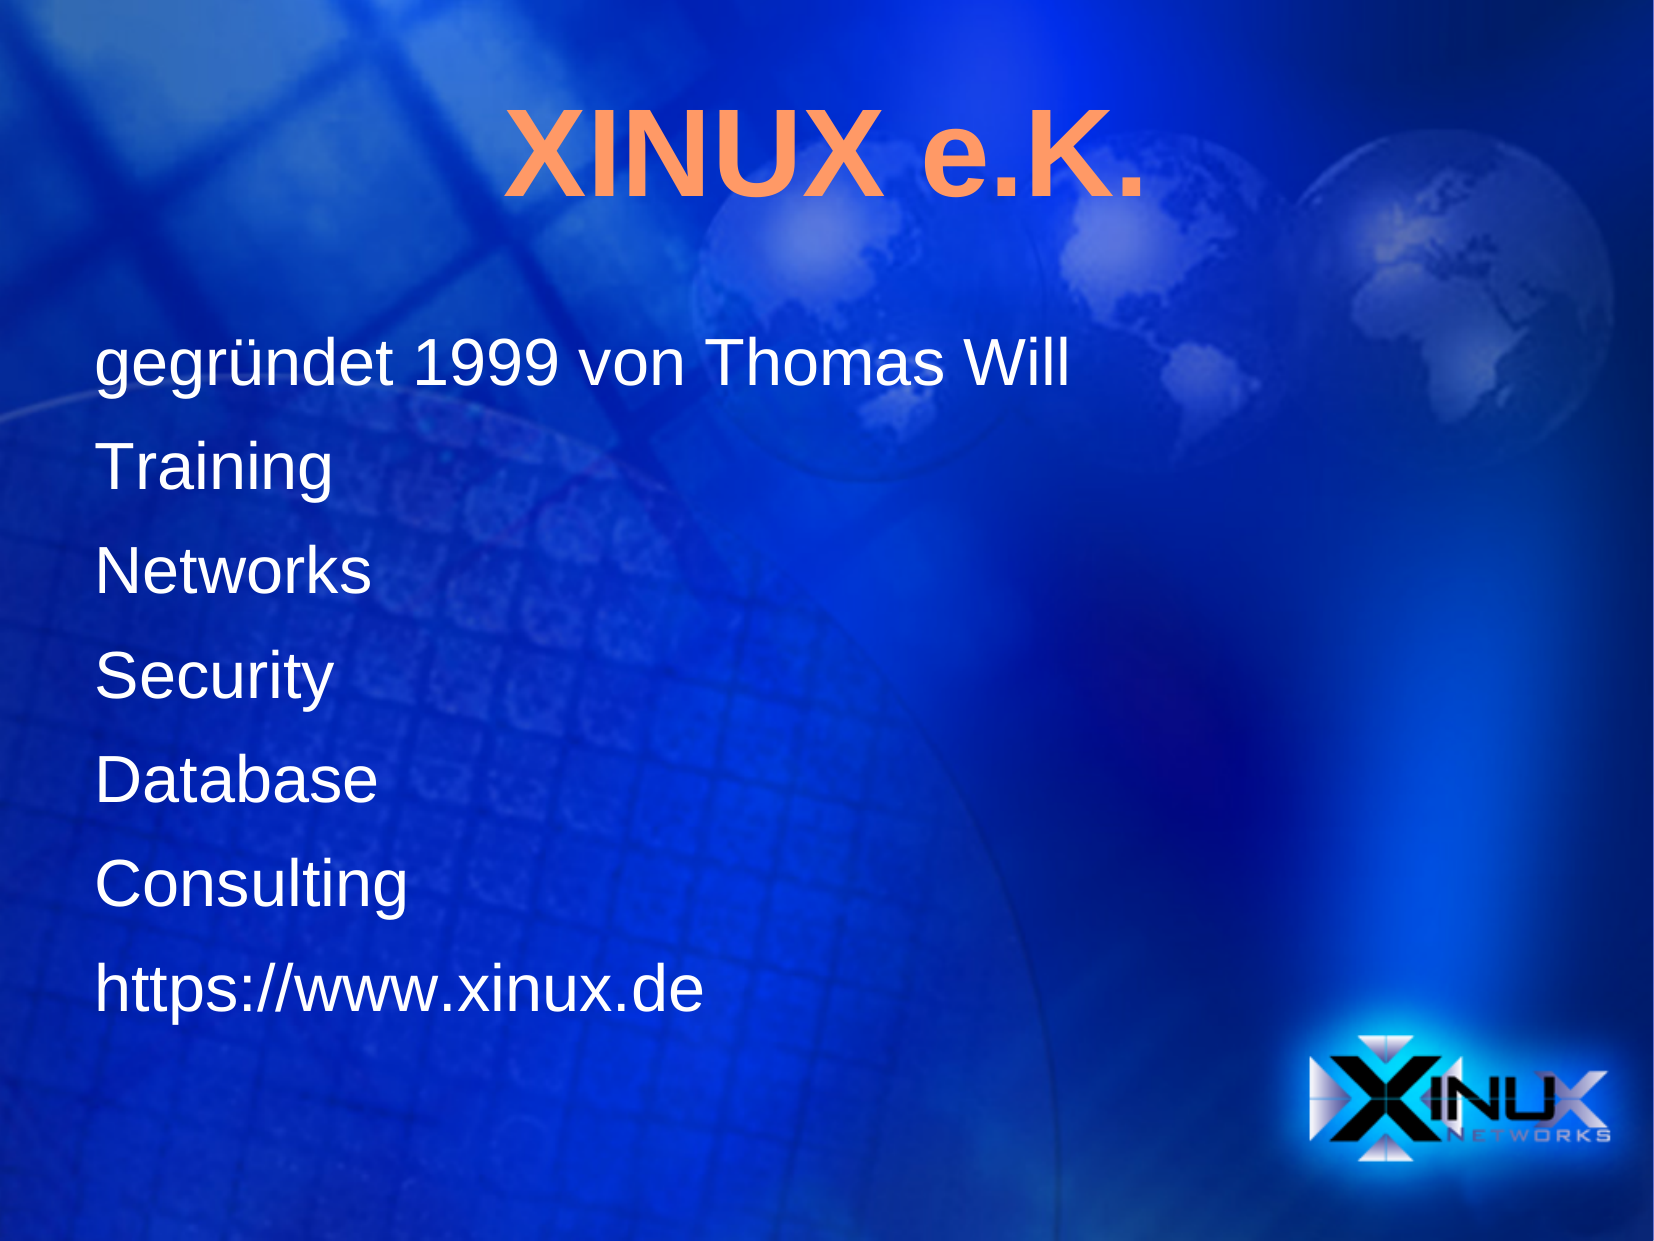

# XINUX e.K.
gegründet 1999 von Thomas Will
Training
Networks
Security
Database
Consulting
https://www.xinux.de